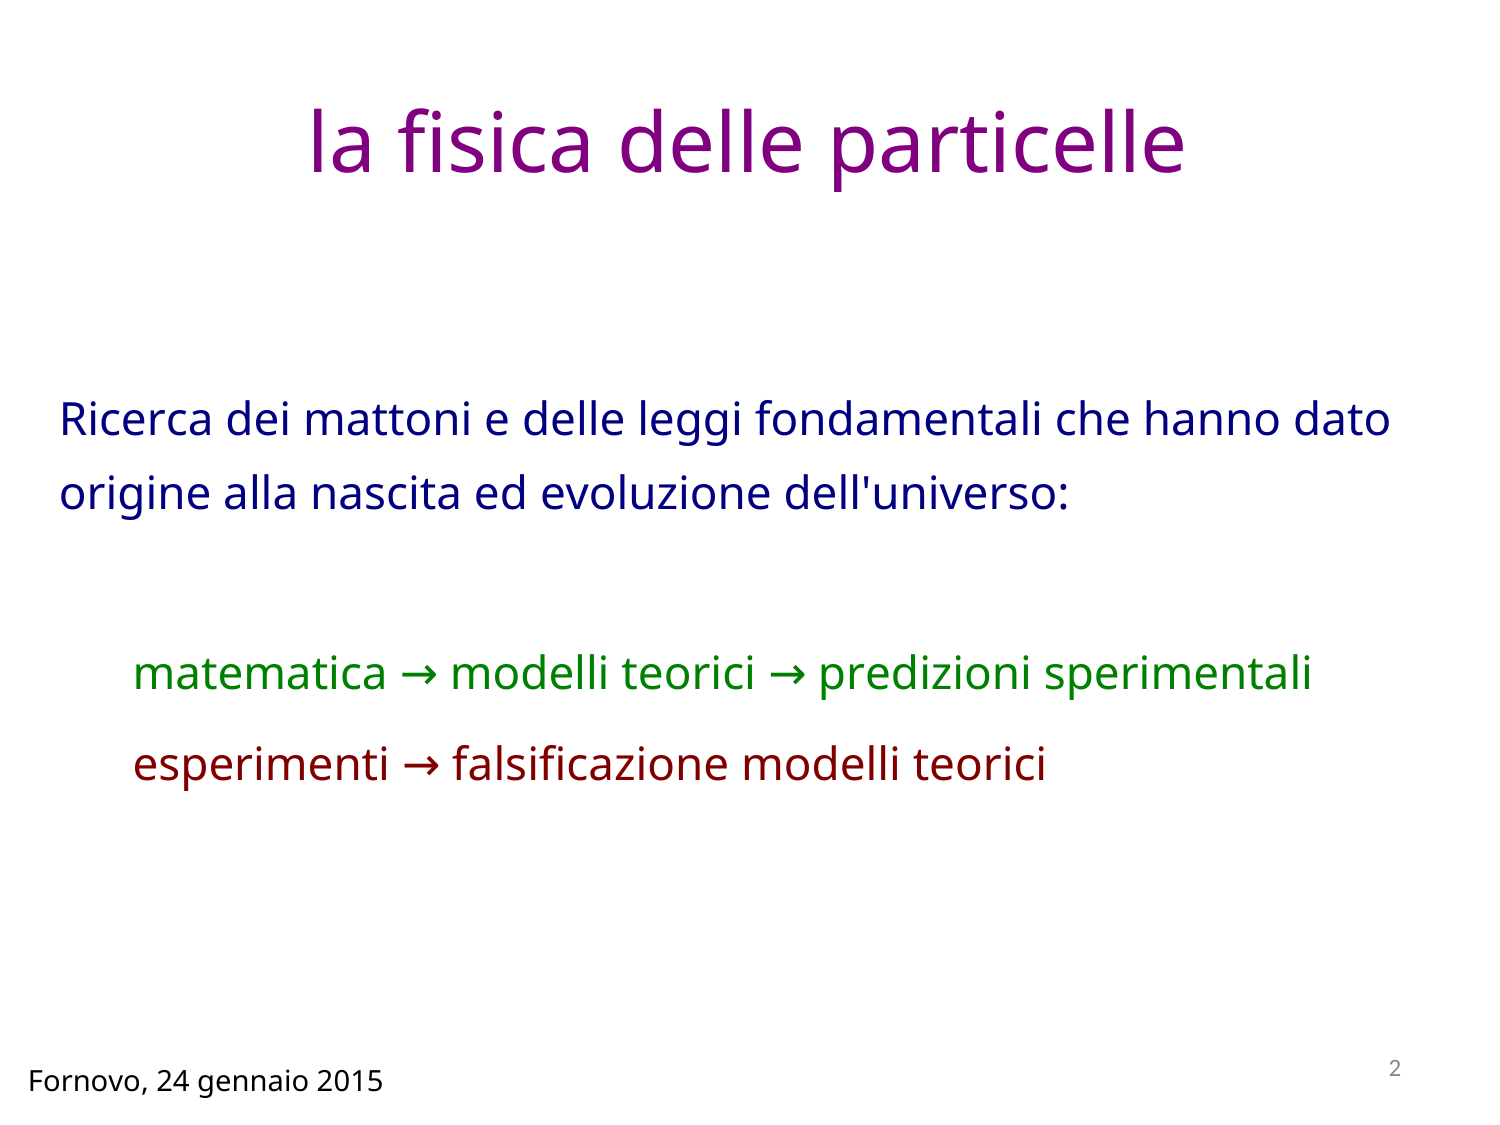

la fisica delle particelle
Ricerca dei mattoni e delle leggi fondamentali che hanno dato origine alla nascita ed evoluzione dell'universo:
	matematica → modelli teorici → predizioni sperimentali
	esperimenti → falsificazione modelli teorici
2